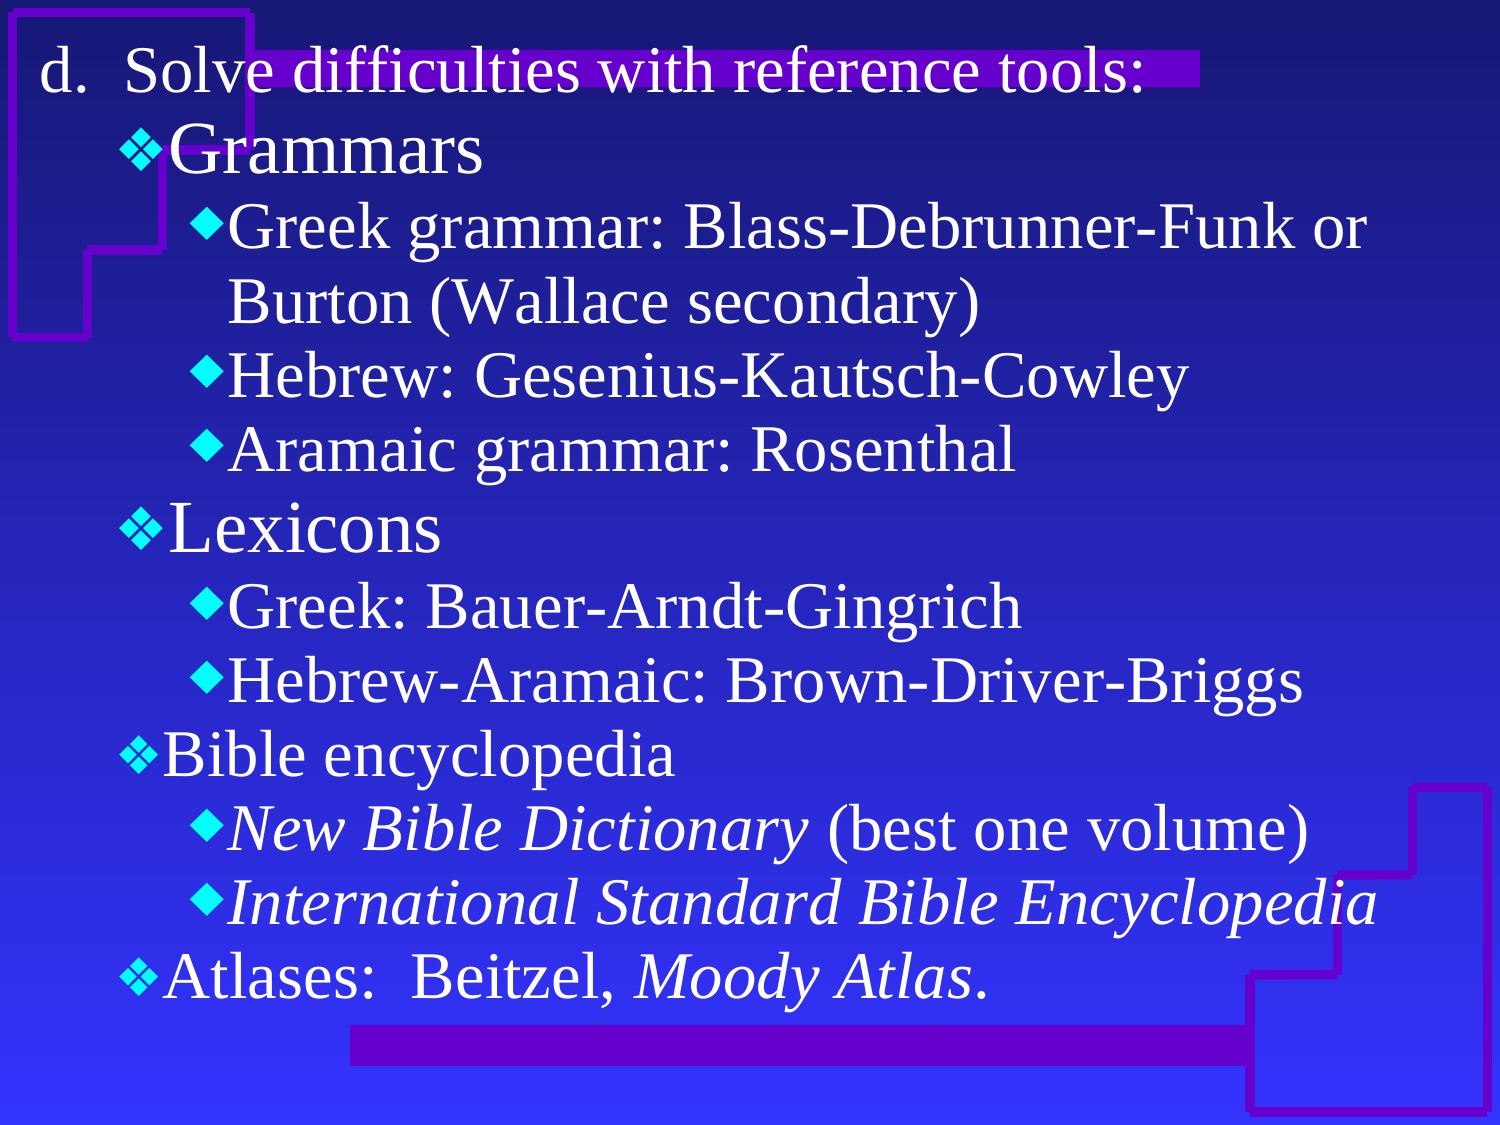

# d. Solve difficulties with reference tools:
Grammars
Greek grammar: Blass-Debrunner-Funk or Burton (Wallace secondary)
Hebrew: Gesenius-Kautsch-Cowley
Aramaic grammar: Rosenthal
Lexicons
Greek: Bauer-Arndt-Gingrich
Hebrew-Aramaic: Brown-Driver-Briggs
Bible encyclopedia
New Bible Dictionary (best one volume)
International Standard Bible Encyclopedia
Atlases: Beitzel, Moody Atlas.